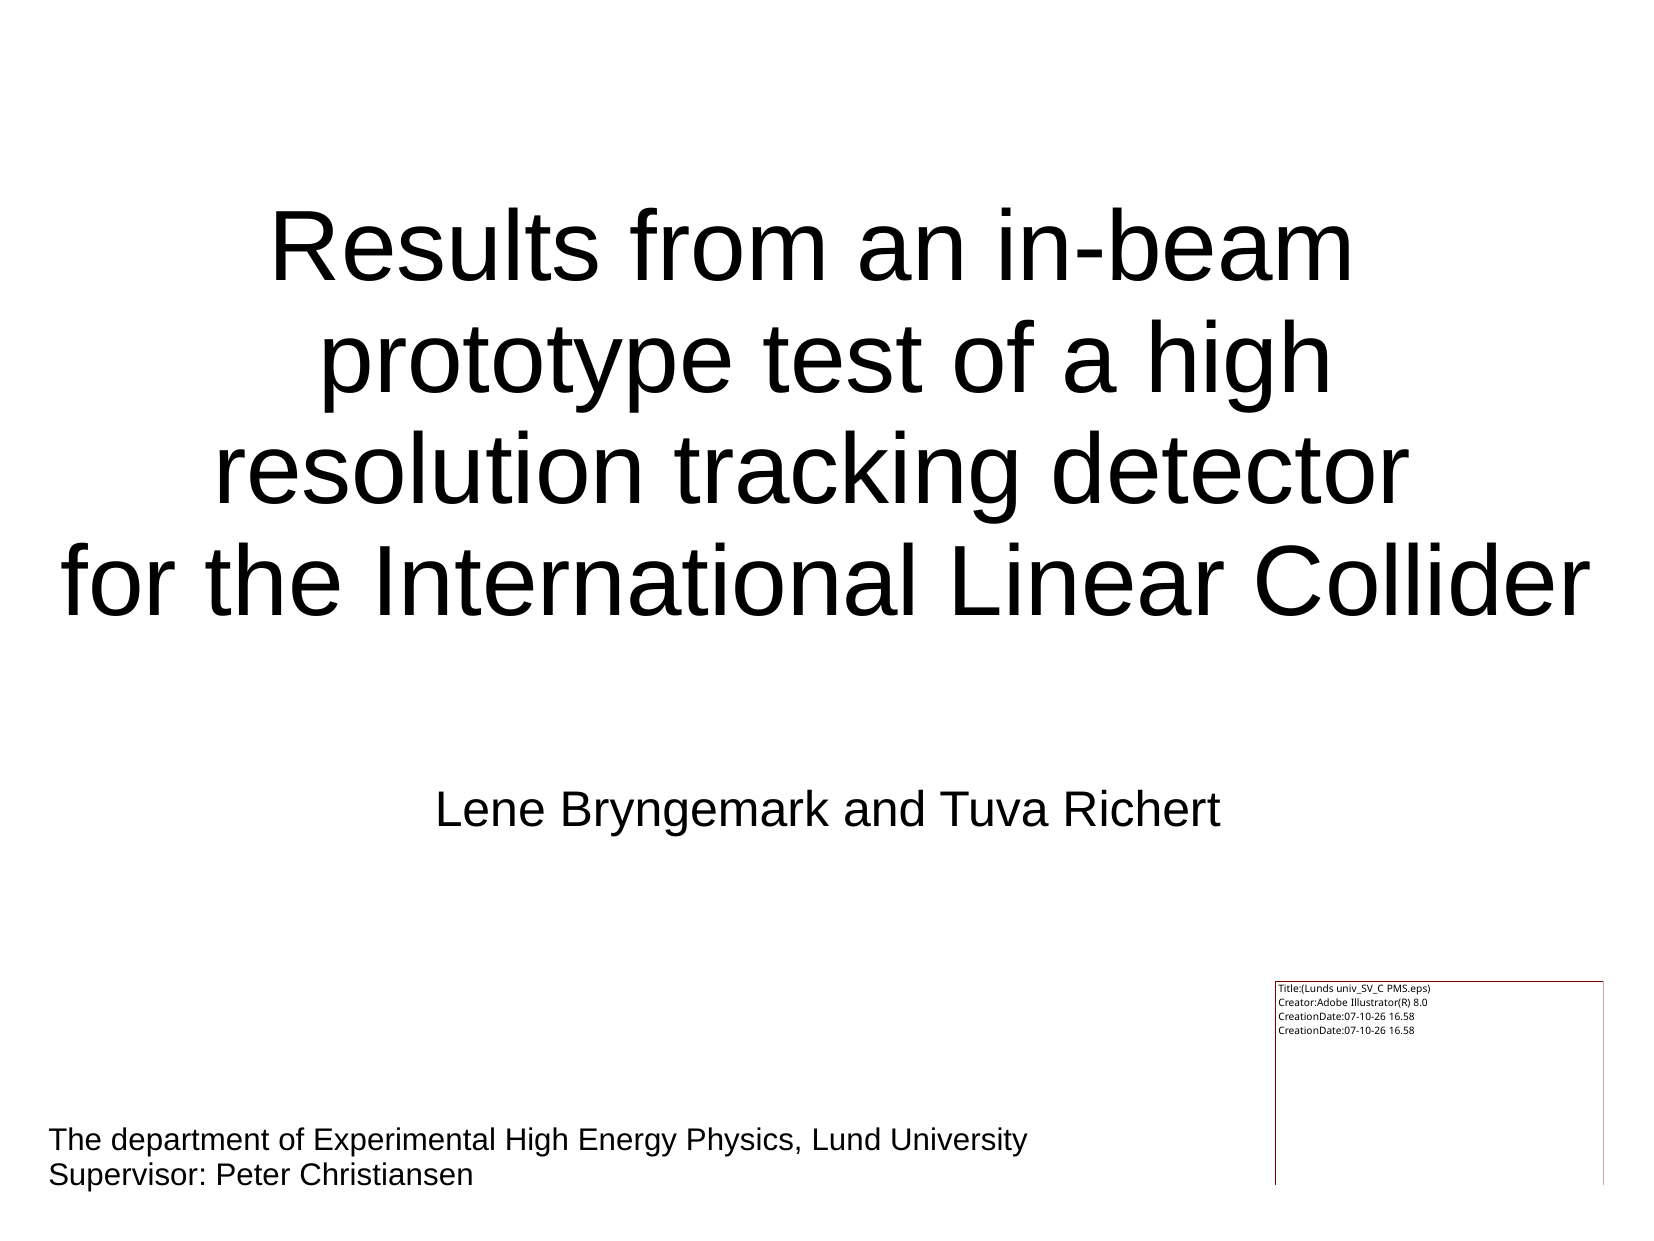

Results from an in-beam
prototype test of a high
resolution tracking detector
for the International Linear Collider
Lene Bryngemark and Tuva Richert
The department of Experimental High Energy Physics, Lund University
Supervisor: Peter Christiansen